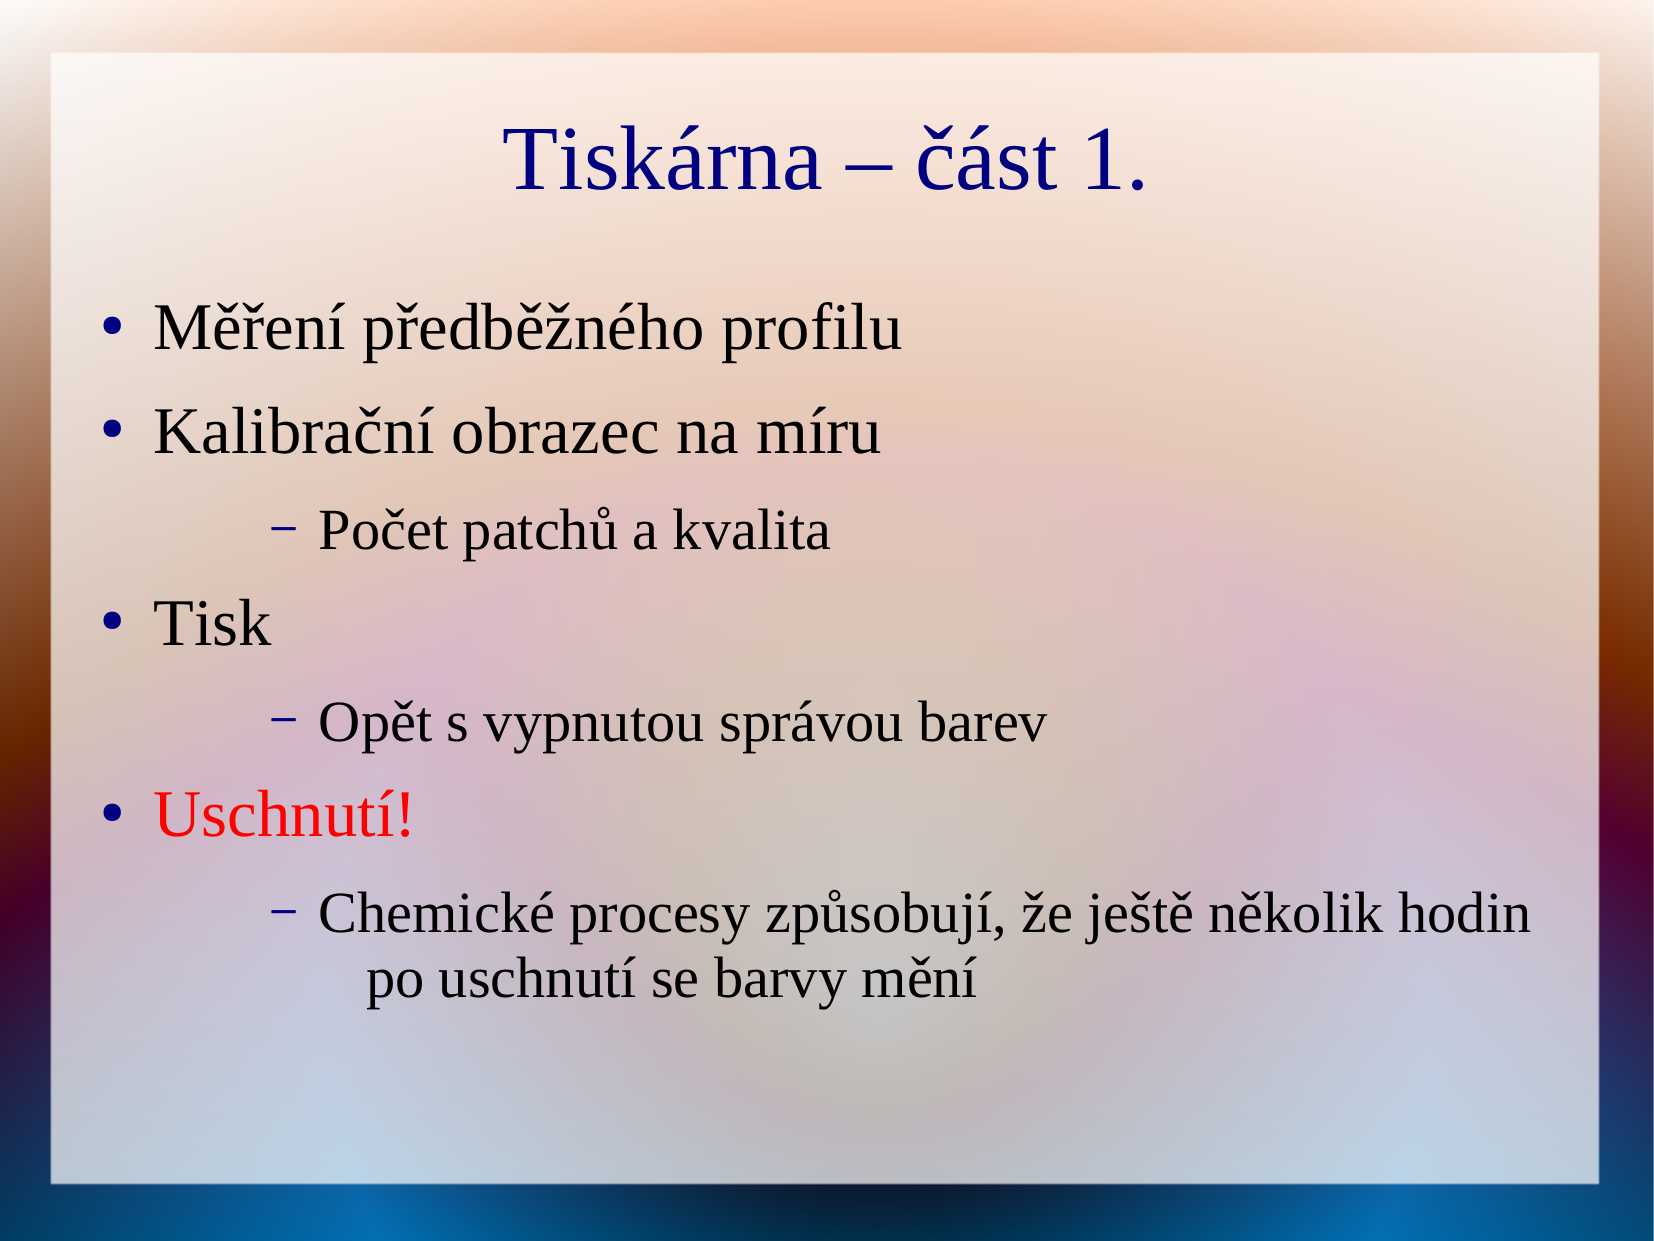

# Tiskárna – část 1.
Měření předběžného profilu
Kalibrační obrazec na míru
Počet patchů a kvalita
Tisk
Opět s vypnutou správou barev
Uschnutí!
Chemické procesy způsobují, že ještě několik hodin po uschnutí se barvy mění